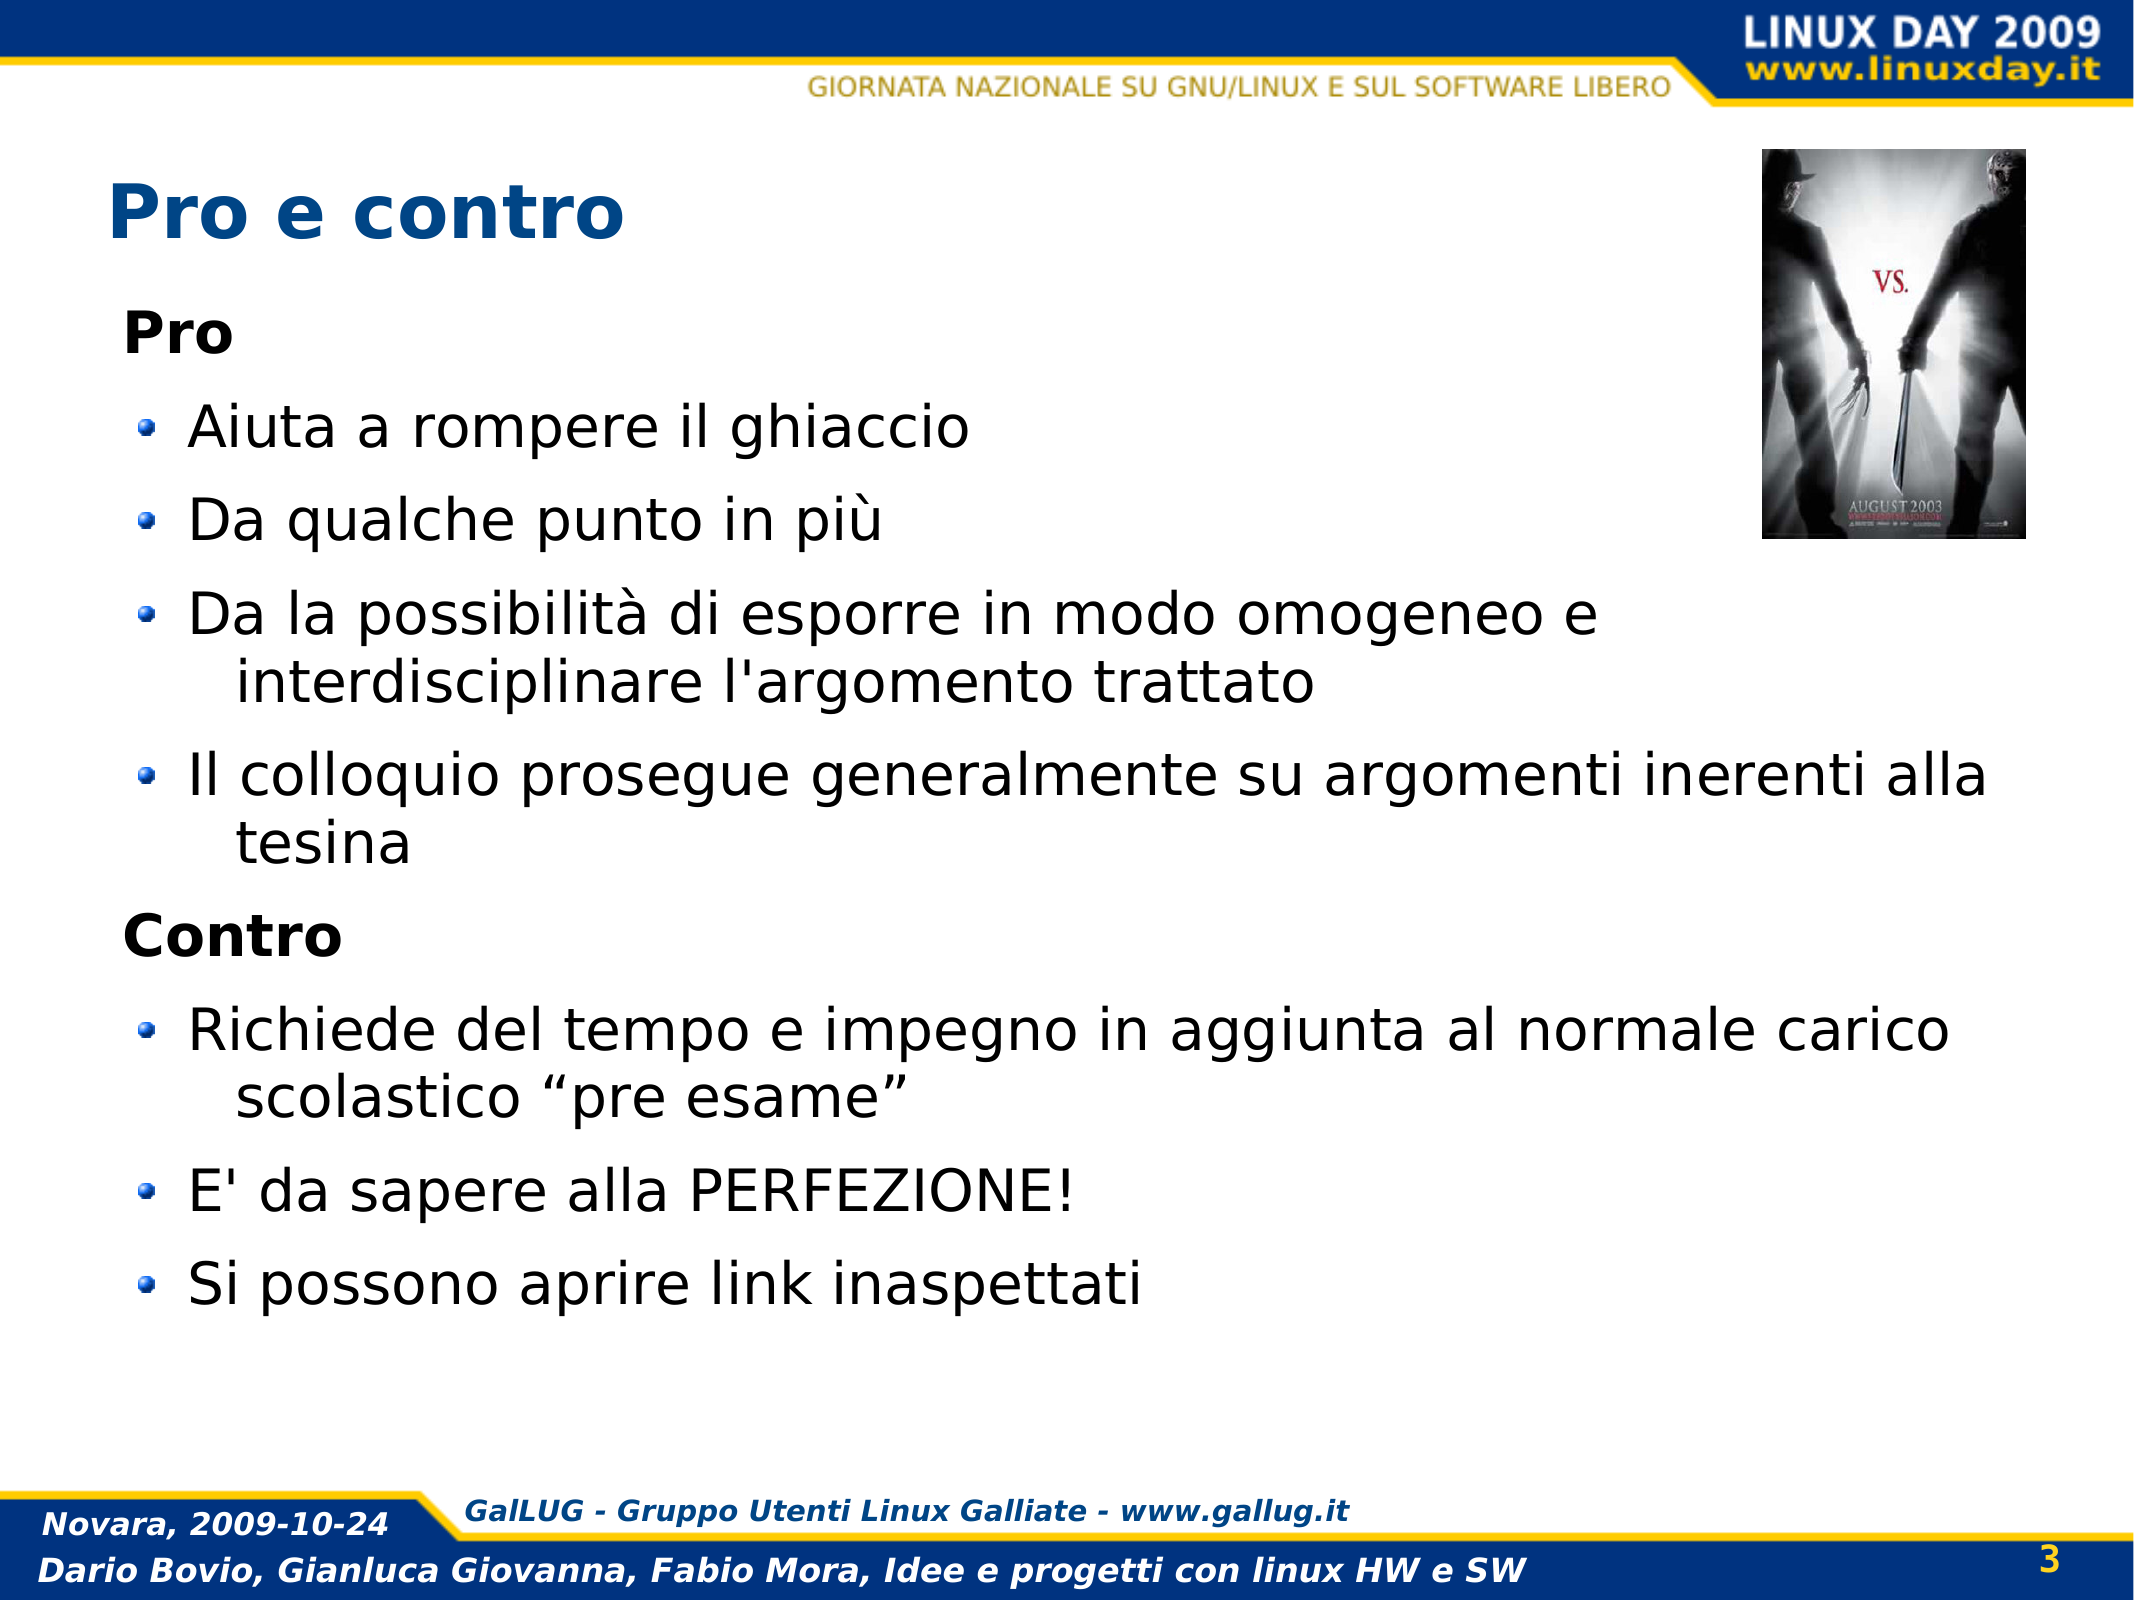

# Pro e contro
Pro
Aiuta a rompere il ghiaccio
Da qualche punto in più
Da la possibilità di esporre in modo omogeneo e interdisciplinare l'argomento trattato
Il colloquio prosegue generalmente su argomenti inerenti alla tesina
Contro
Richiede del tempo e impegno in aggiunta al normale carico scolastico “pre esame”
E' da sapere alla PERFEZIONE!
Si possono aprire link inaspettati